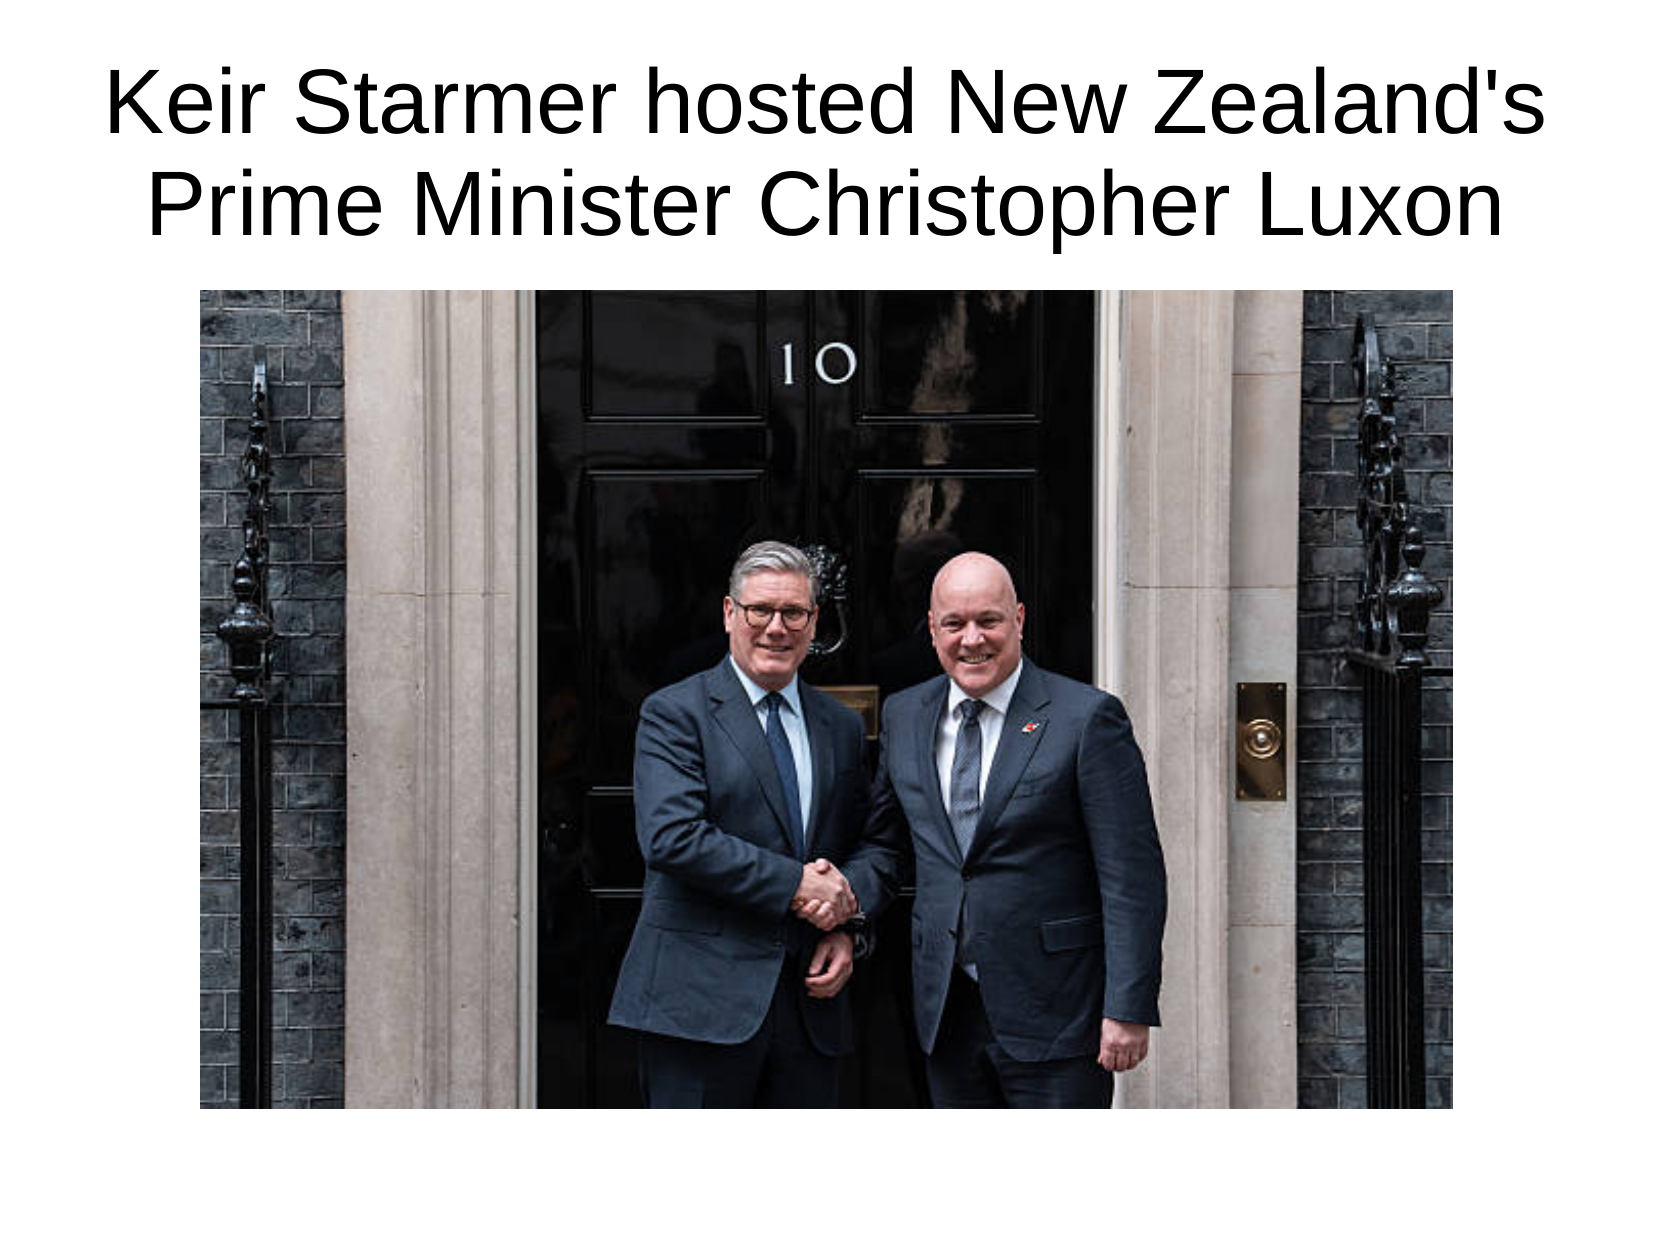

# Keir Starmer hosted New Zealand's Prime Minister Christopher Luxon